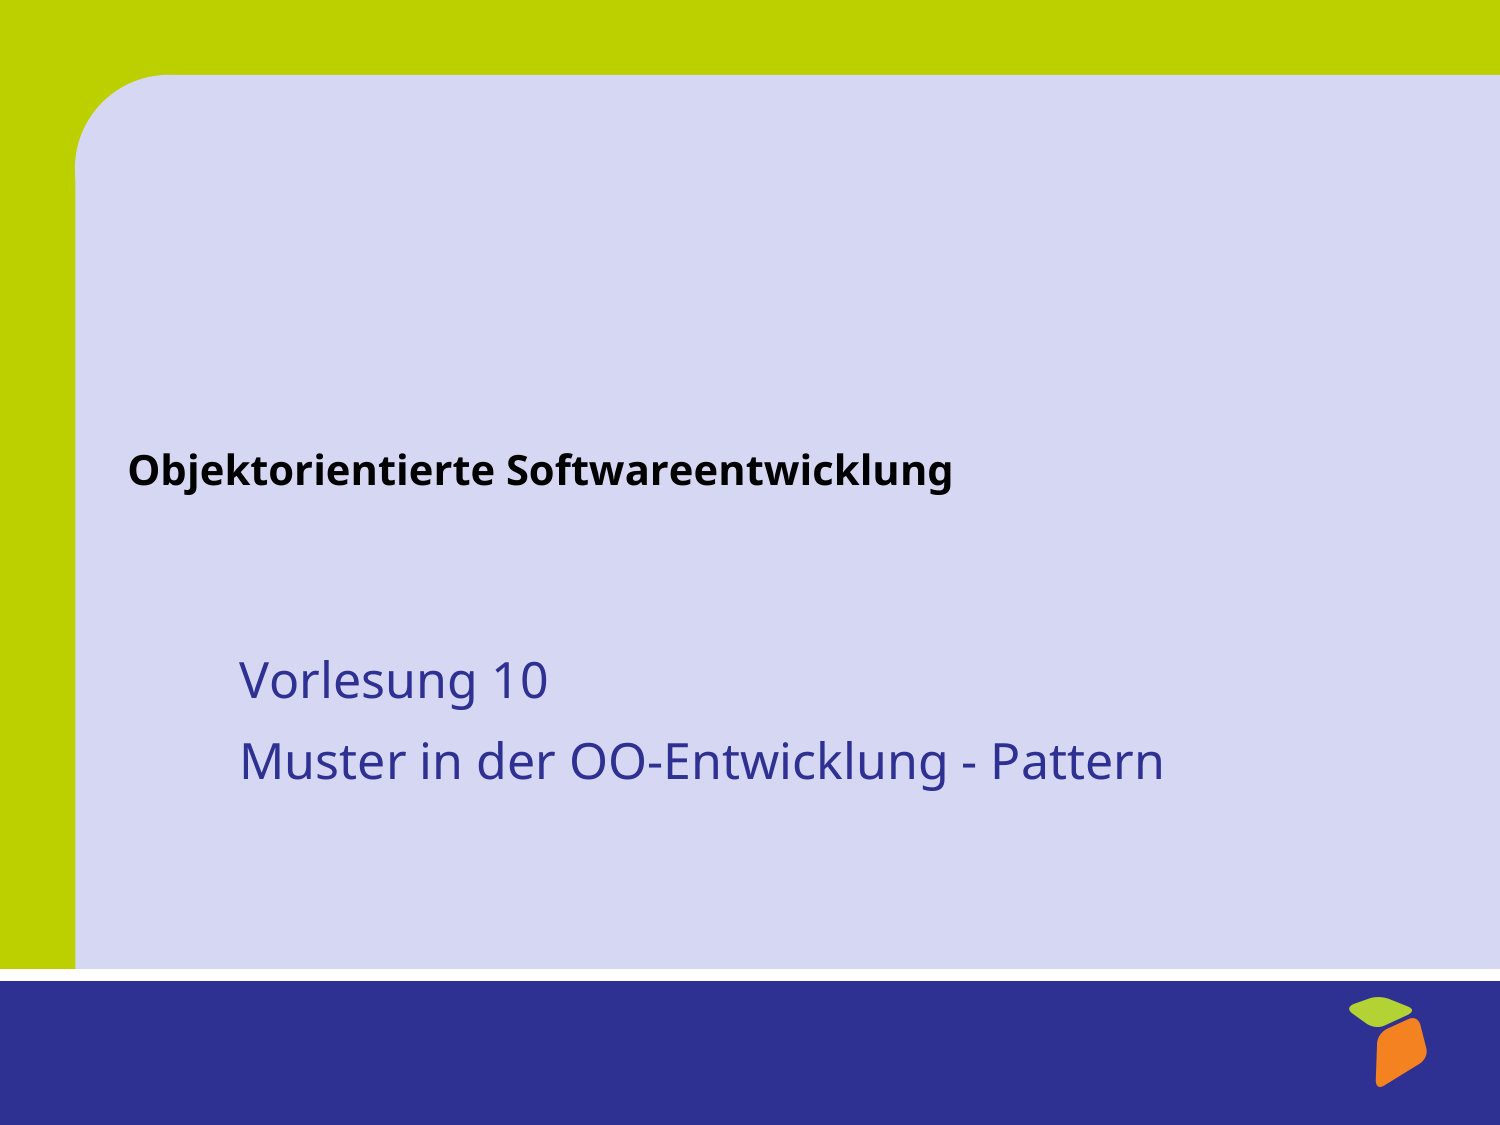

# Objektorientierte Softwareentwicklung
Vorlesung 10
Muster in der OO-Entwicklung - Pattern